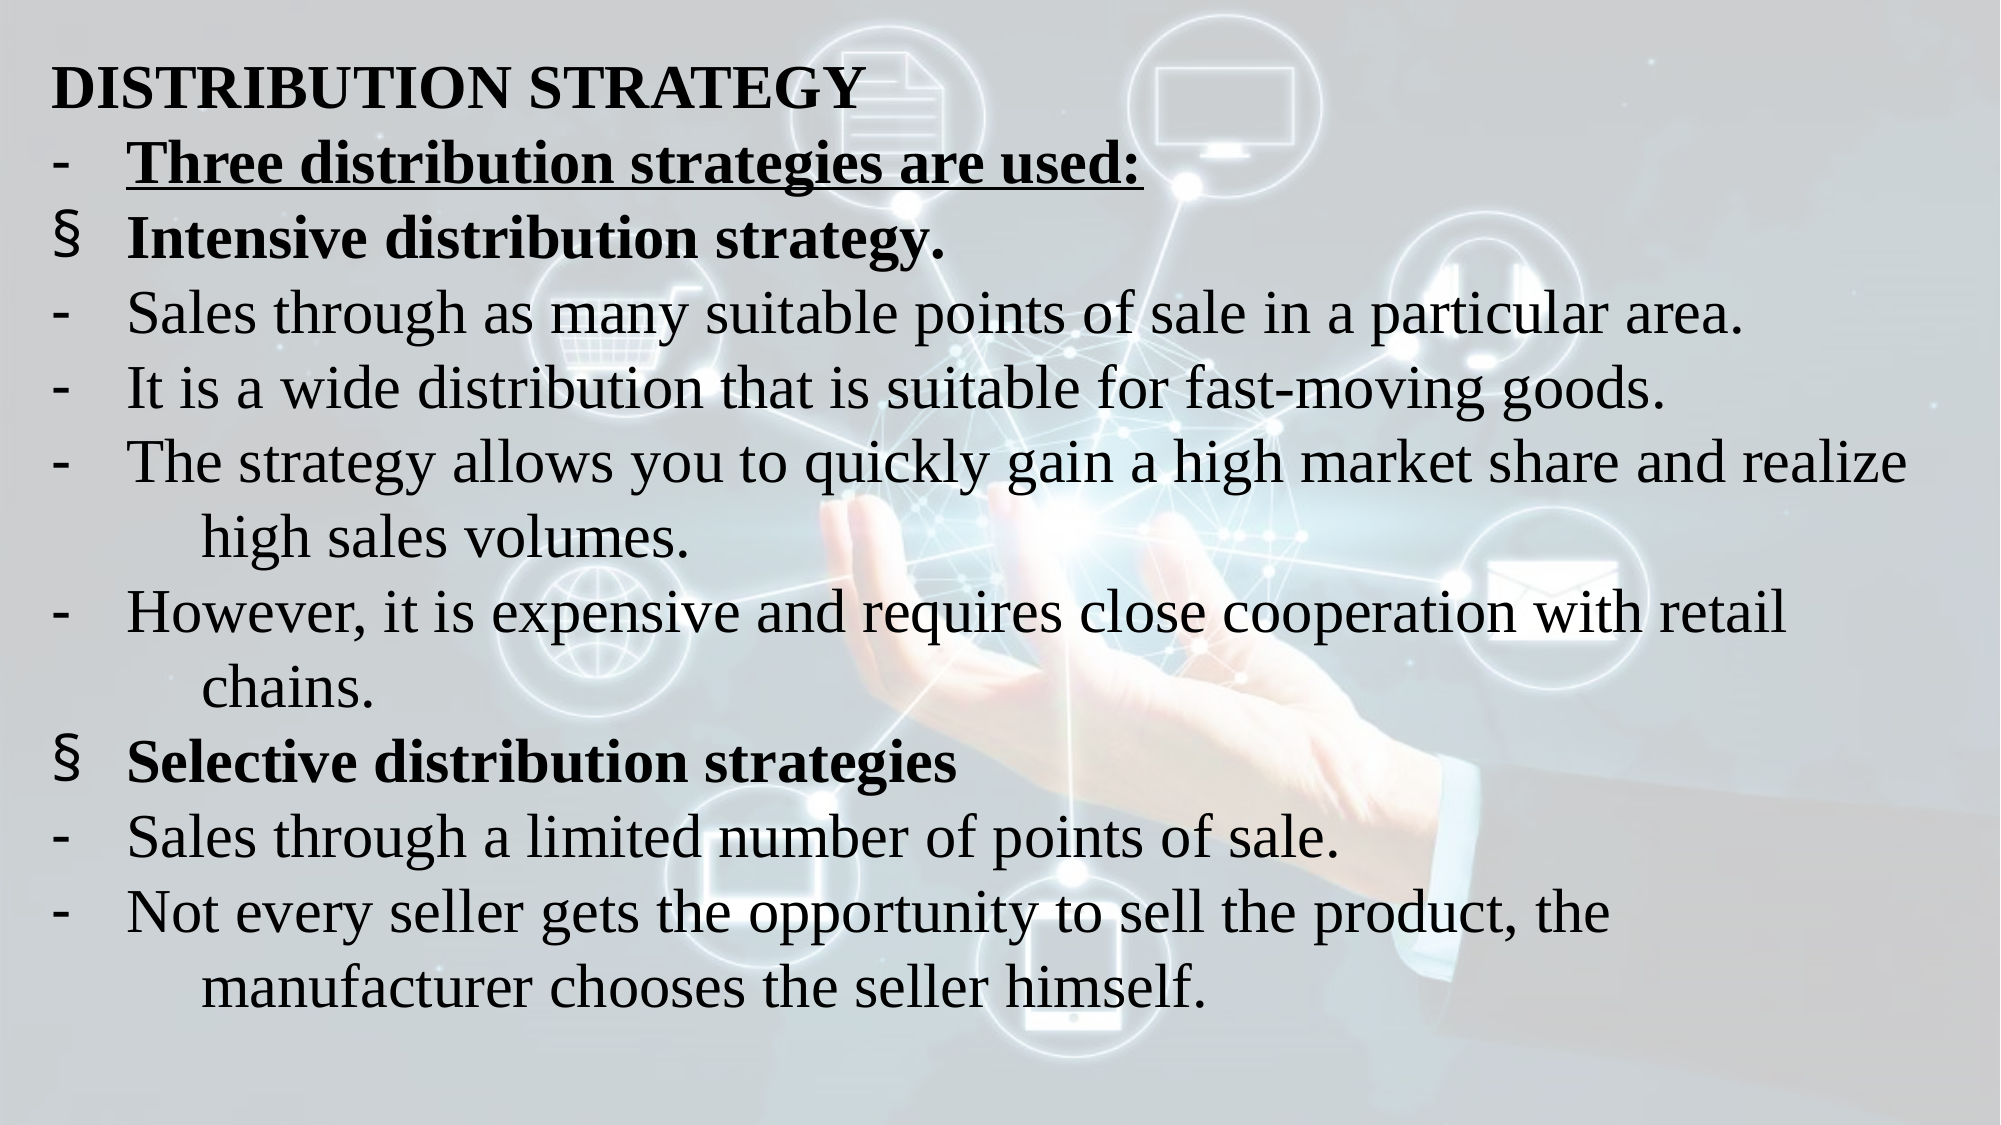

DISTRIBUTION STRATEGY
Three distribution strategies are used:
Intensive distribution strategy.
Sales through as many suitable points of sale in a particular area.
It is a wide distribution that is suitable for fast-moving goods.
The strategy allows you to quickly gain a high market share and realize high sales volumes.
However, it is expensive and requires close cooperation with retail chains.
Selective distribution strategies
Sales through a limited number of points of sale.
Not every seller gets the opportunity to sell the product, the manufacturer chooses the seller himself.